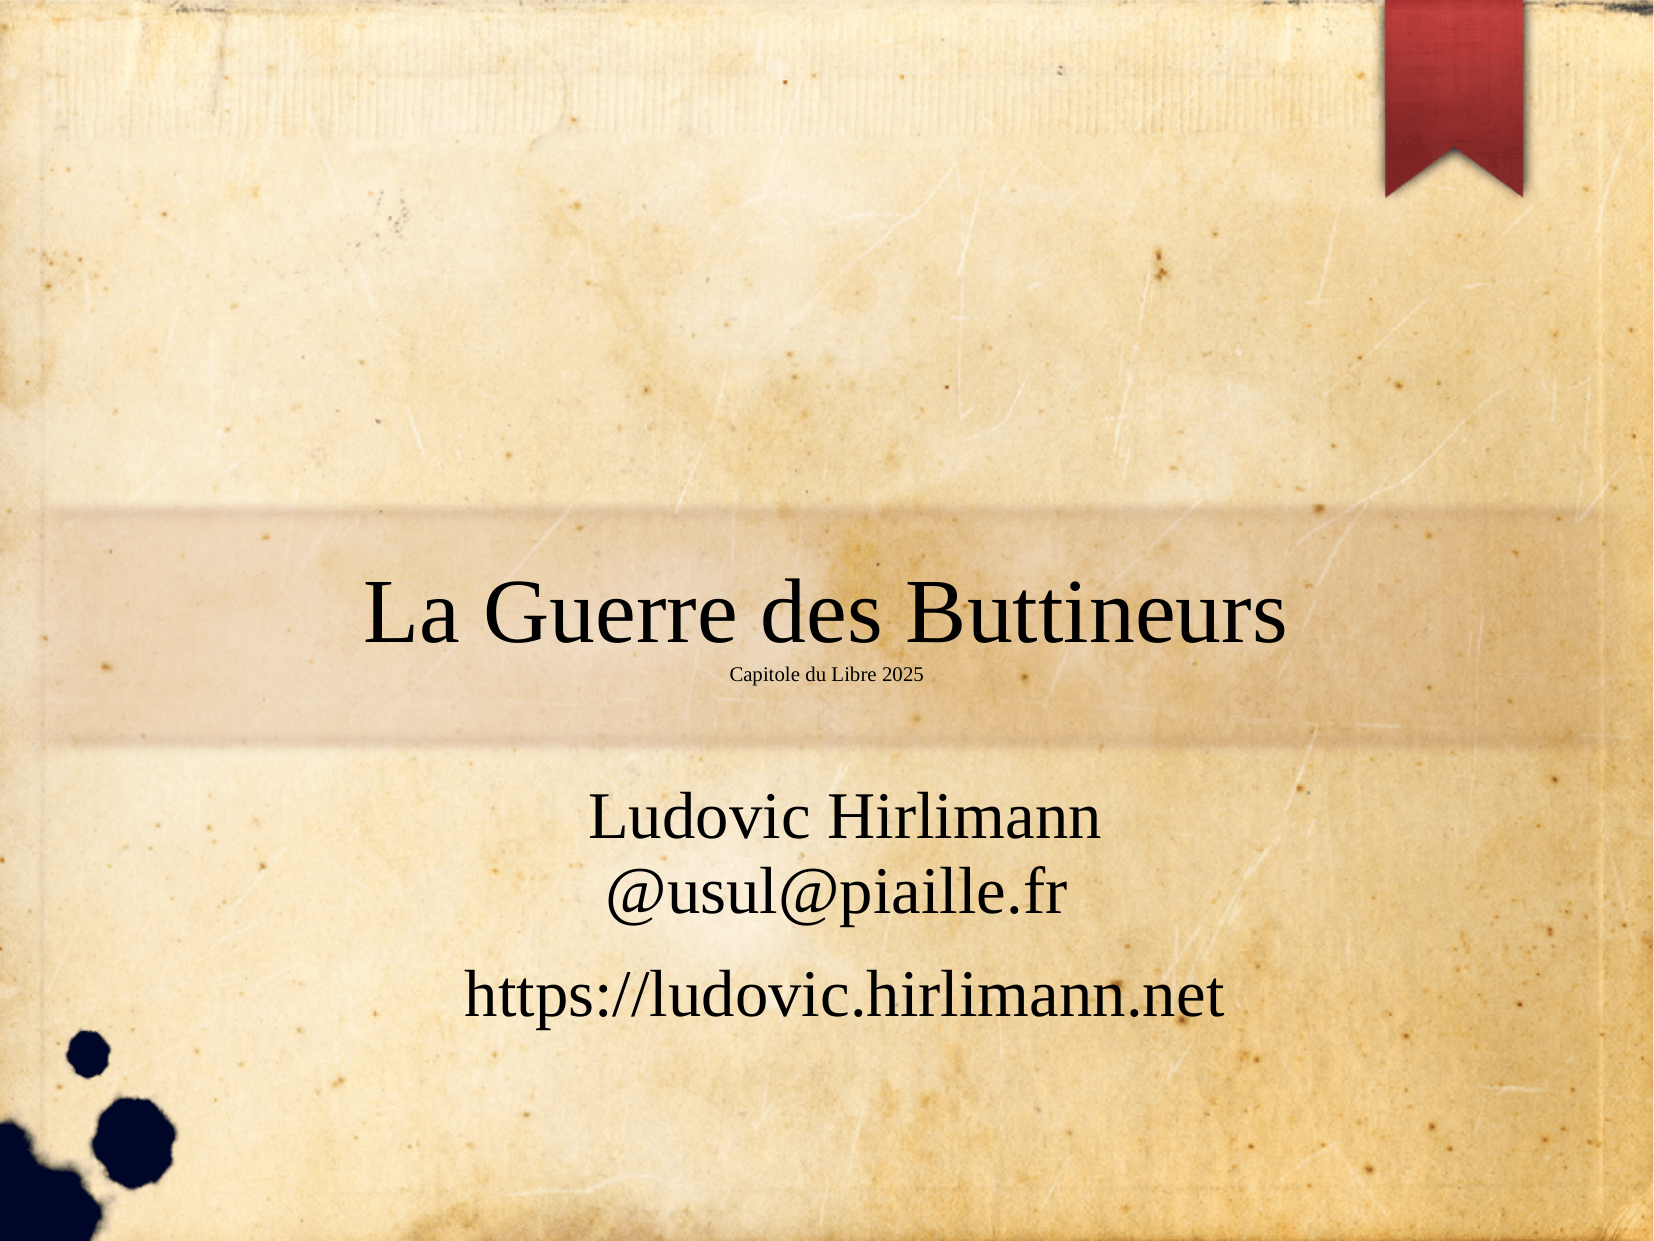

# La Guerre des Buttineurs Capitole du Libre 2025
Ludovic Hirlimann
@usul@piaille.fr
https://ludovic.hirlimann.net